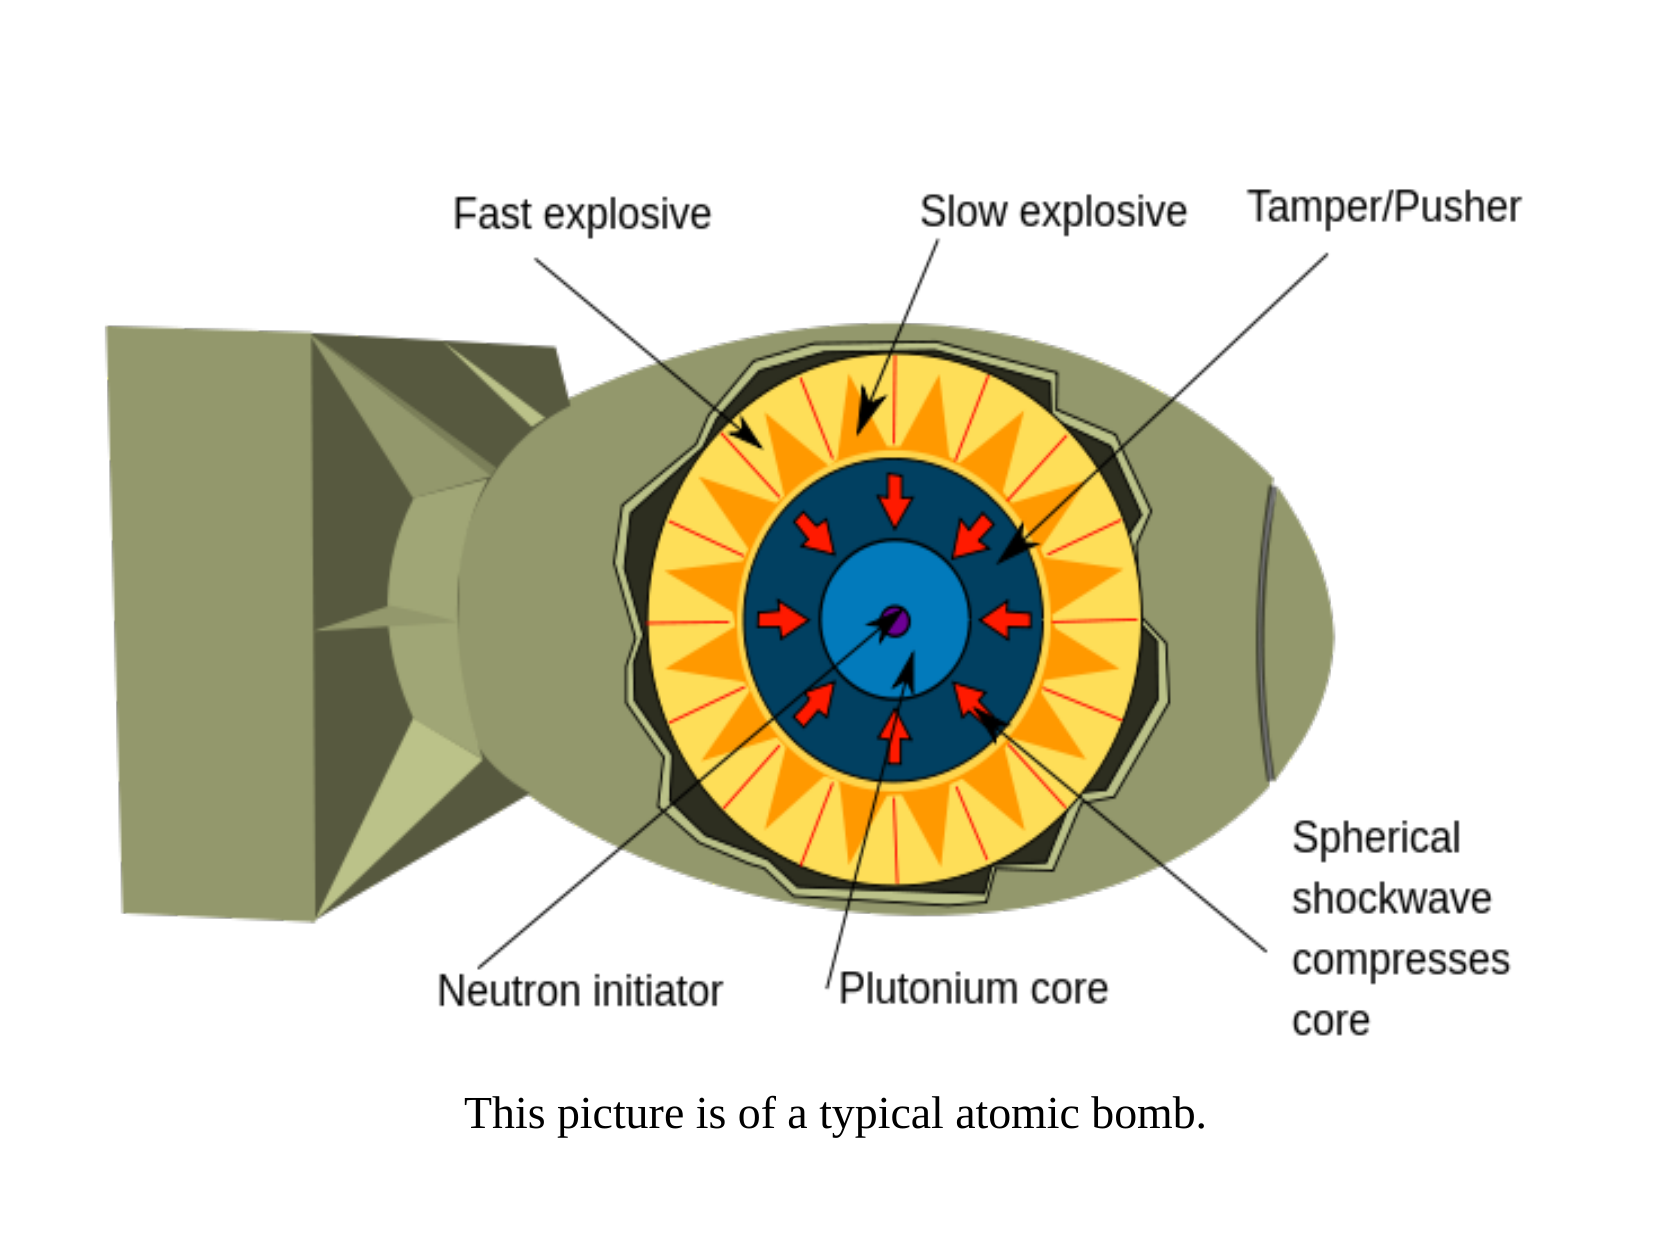

This picture is of a typical atomic bomb.